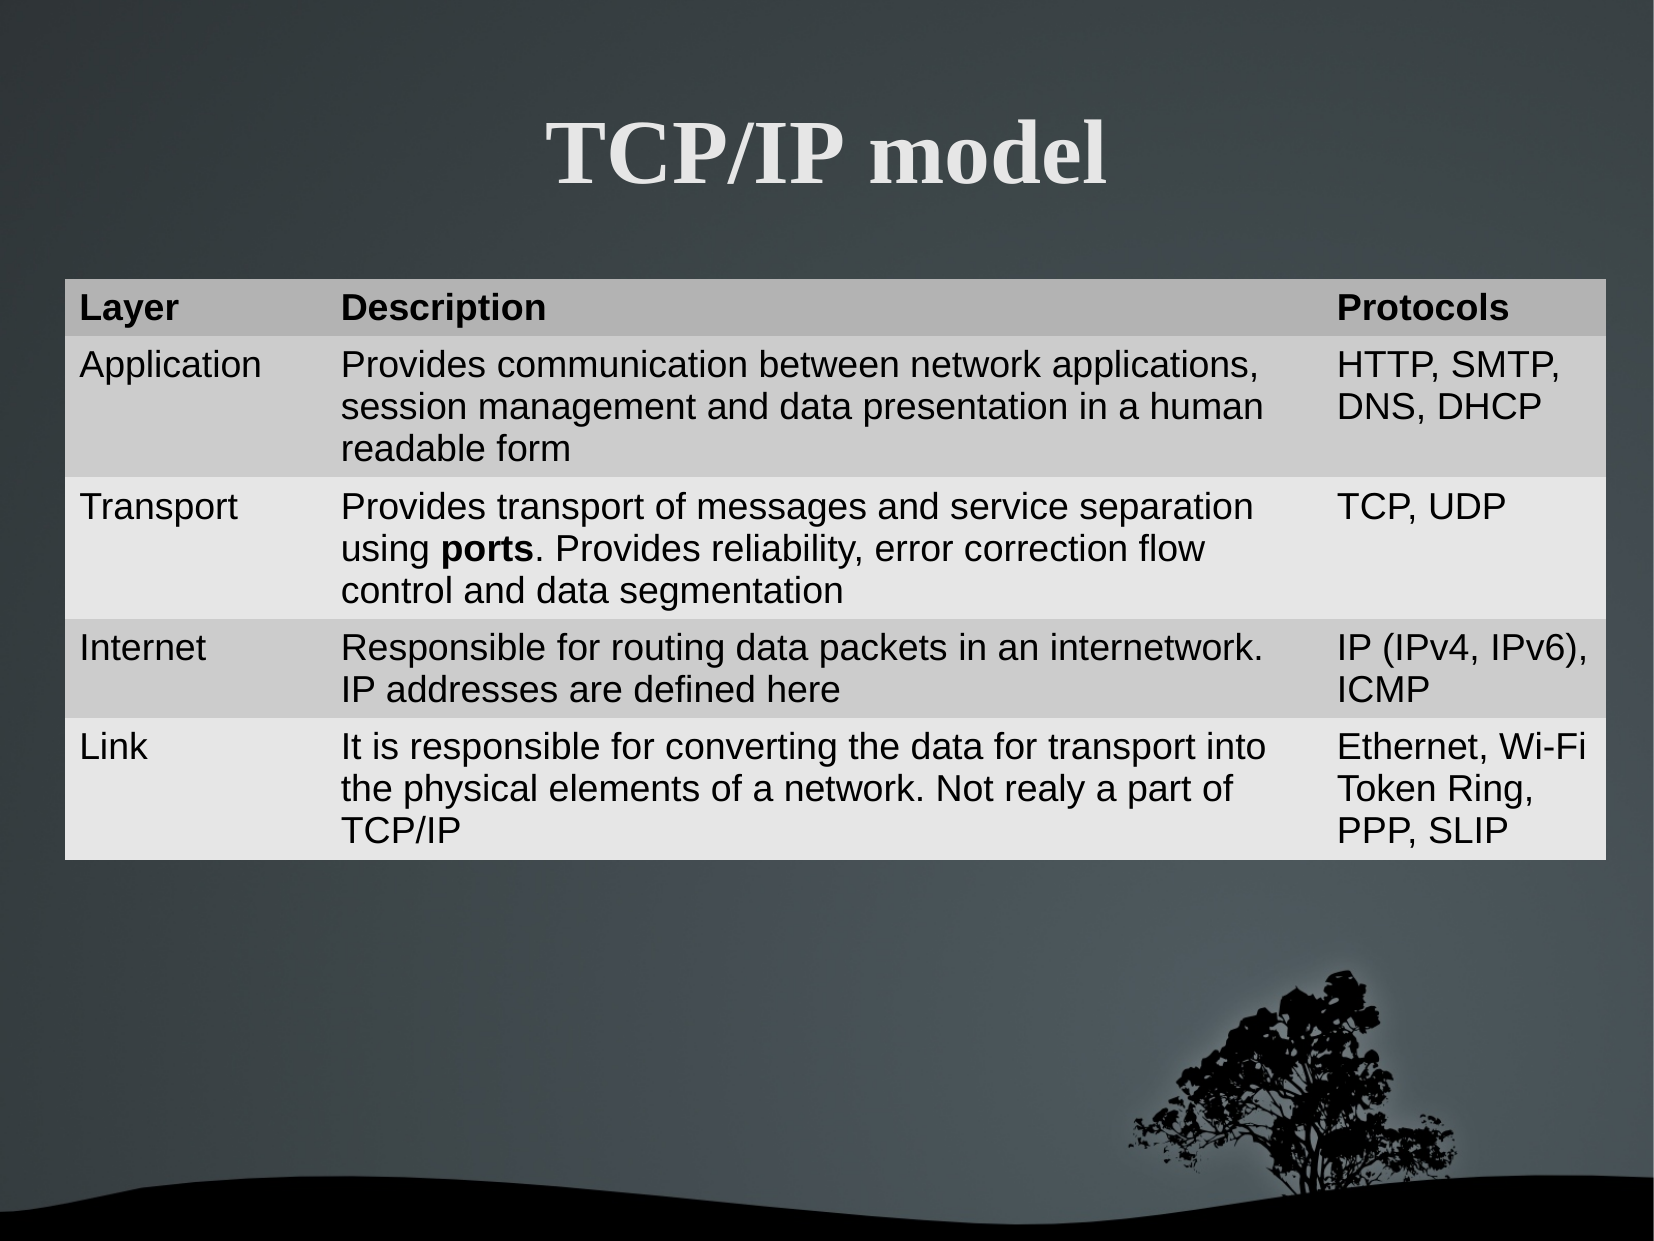

# TCP/IP model
| Layer | Description | Protocols |
| --- | --- | --- |
| Application | Provides communication between network applications, session management and data presentation in a human readable form | HTTP, SMTP, DNS, DHCP |
| Transport | Provides transport of messages and service separation using ports. Provides reliability, error correction flow control and data segmentation | TCP, UDP |
| Internet | Responsible for routing data packets in an internetwork. IP addresses are defined here | IP (IPv4, IPv6), ICMP |
| Link | It is responsible for converting the data for transport into the physical elements of a network. Not realy a part of TCP/IP | Ethernet, Wi-Fi Token Ring, PPP, SLIP |